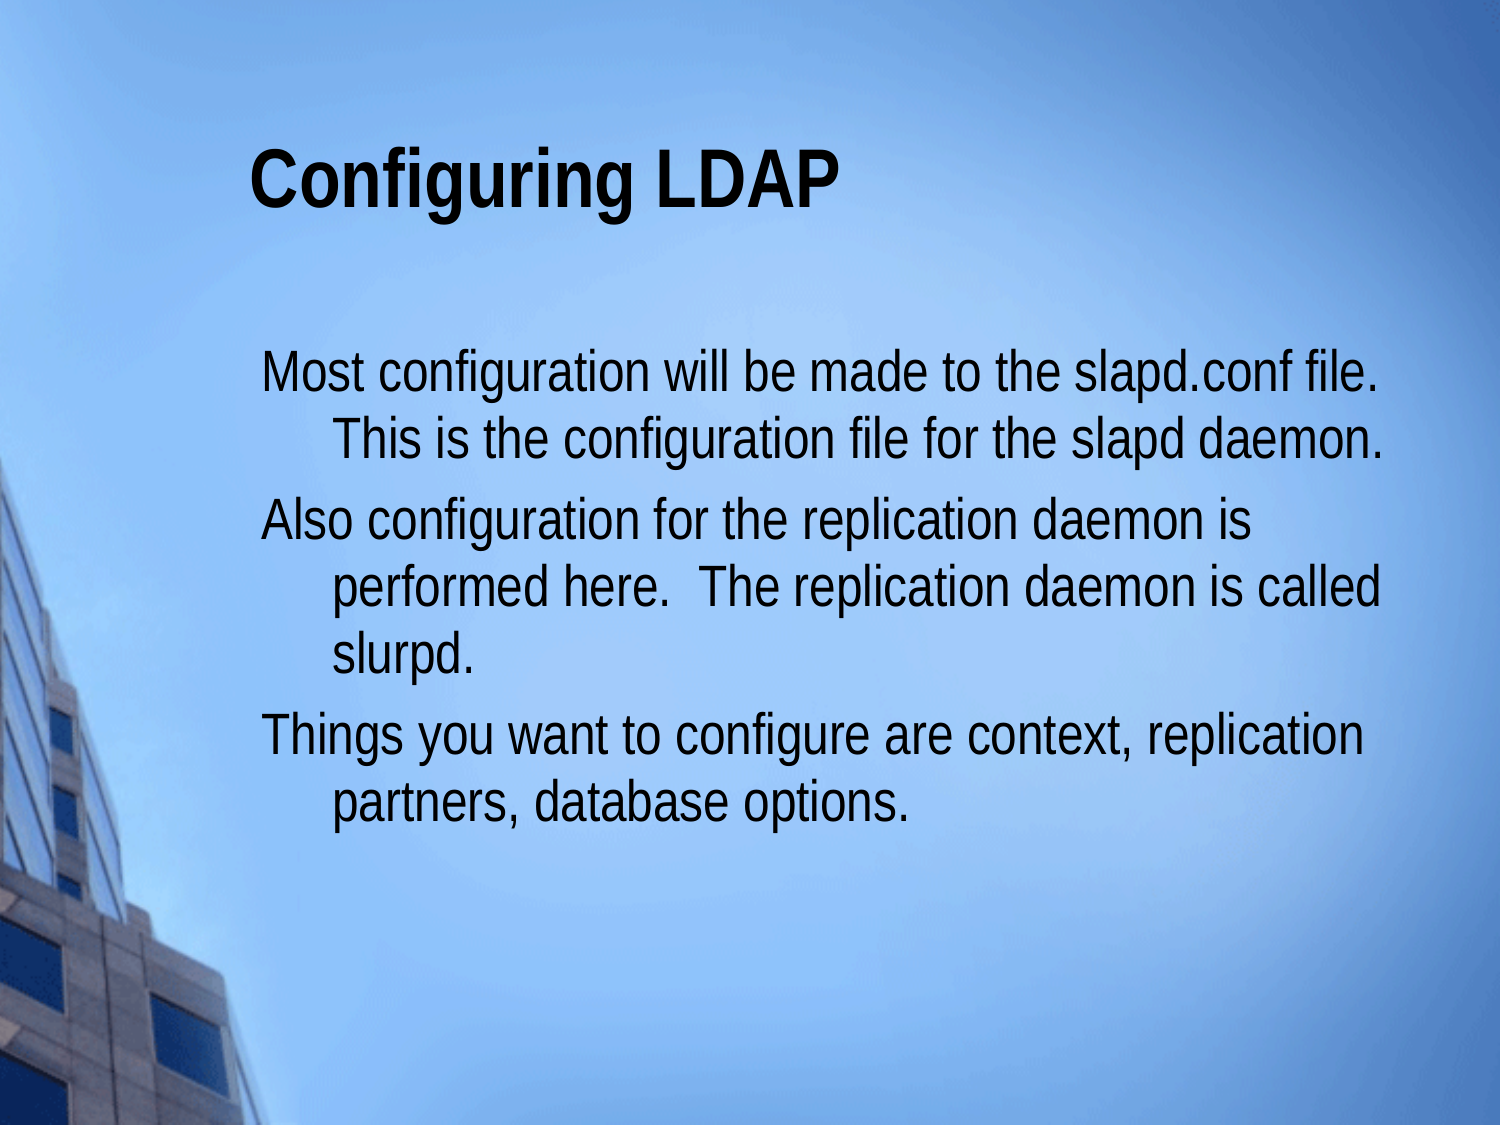

# Configuring LDAP
Most configuration will be made to the slapd.conf file. This is the configuration file for the slapd daemon.
Also configuration for the replication daemon is performed here. The replication daemon is called slurpd.
Things you want to configure are context, replication partners, database options.